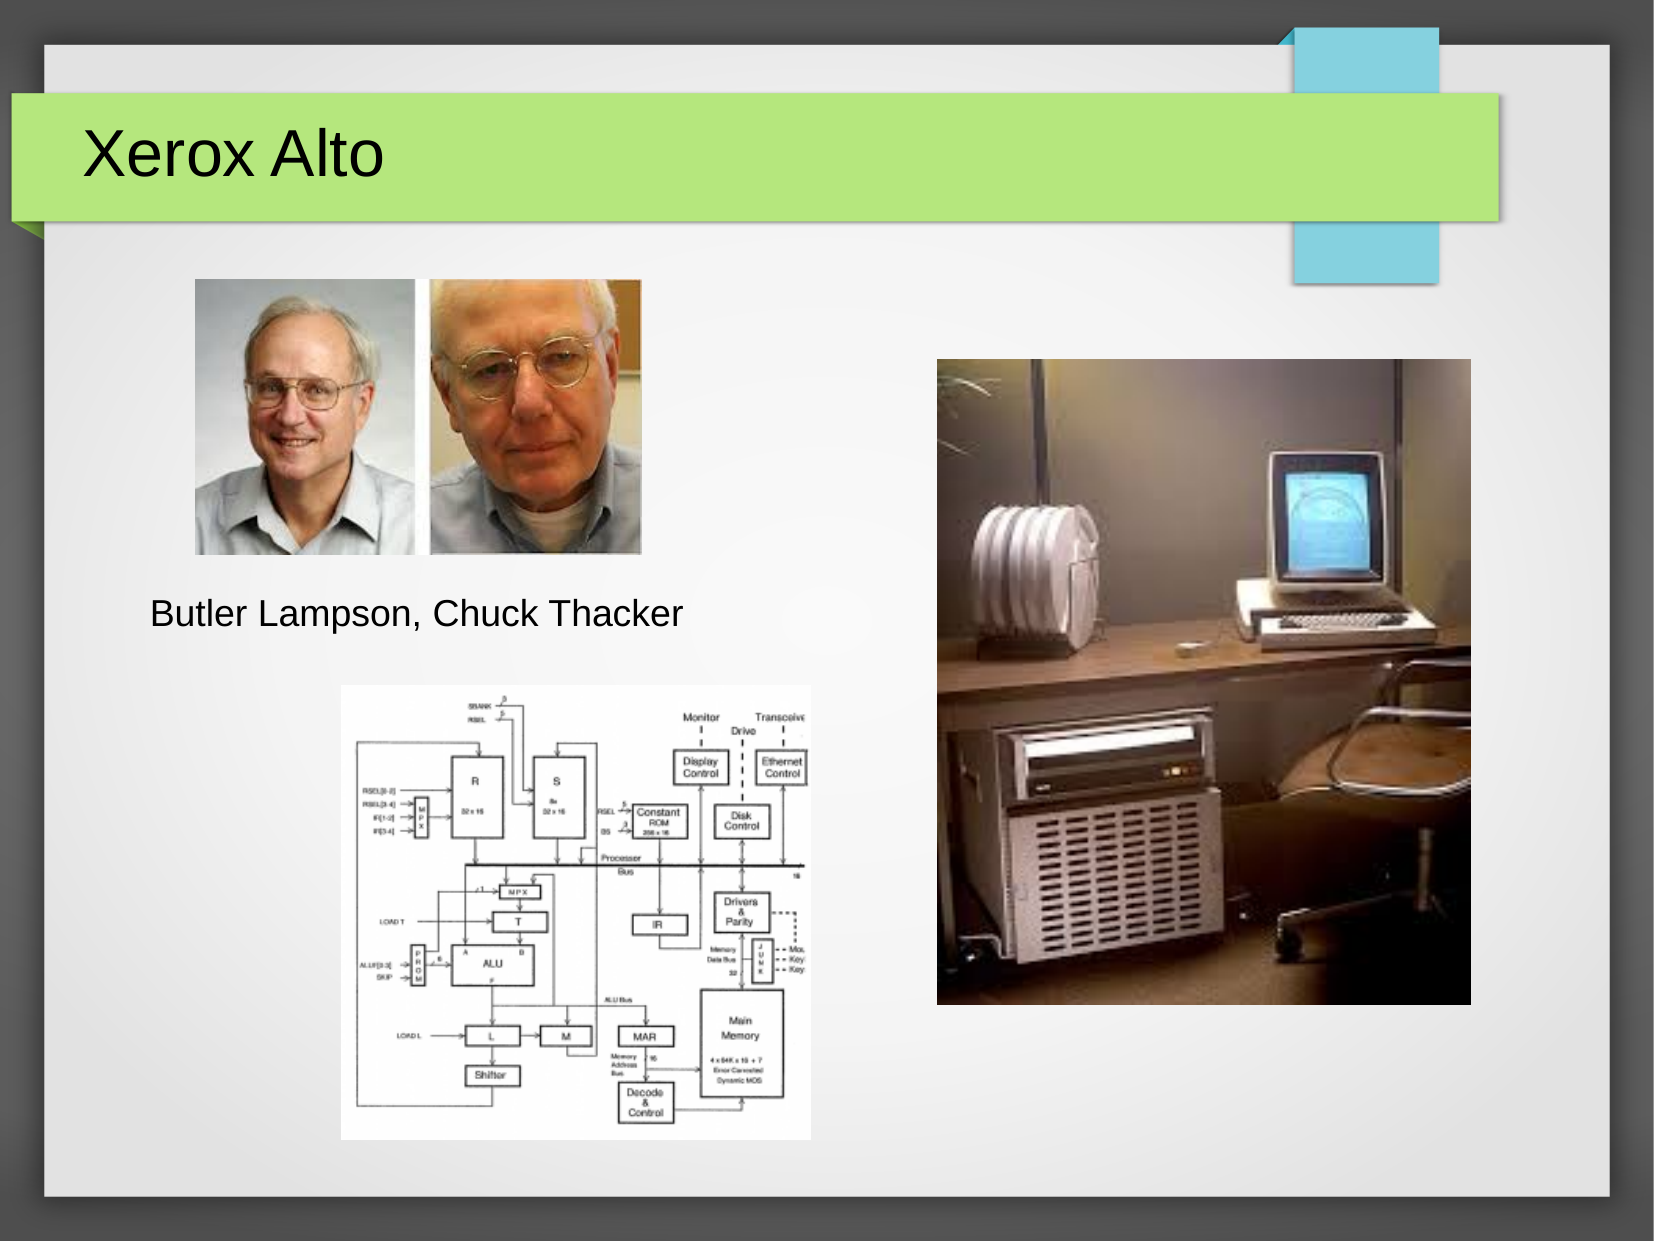

# Xerox Alto
Butler Lampson, Chuck Thacker